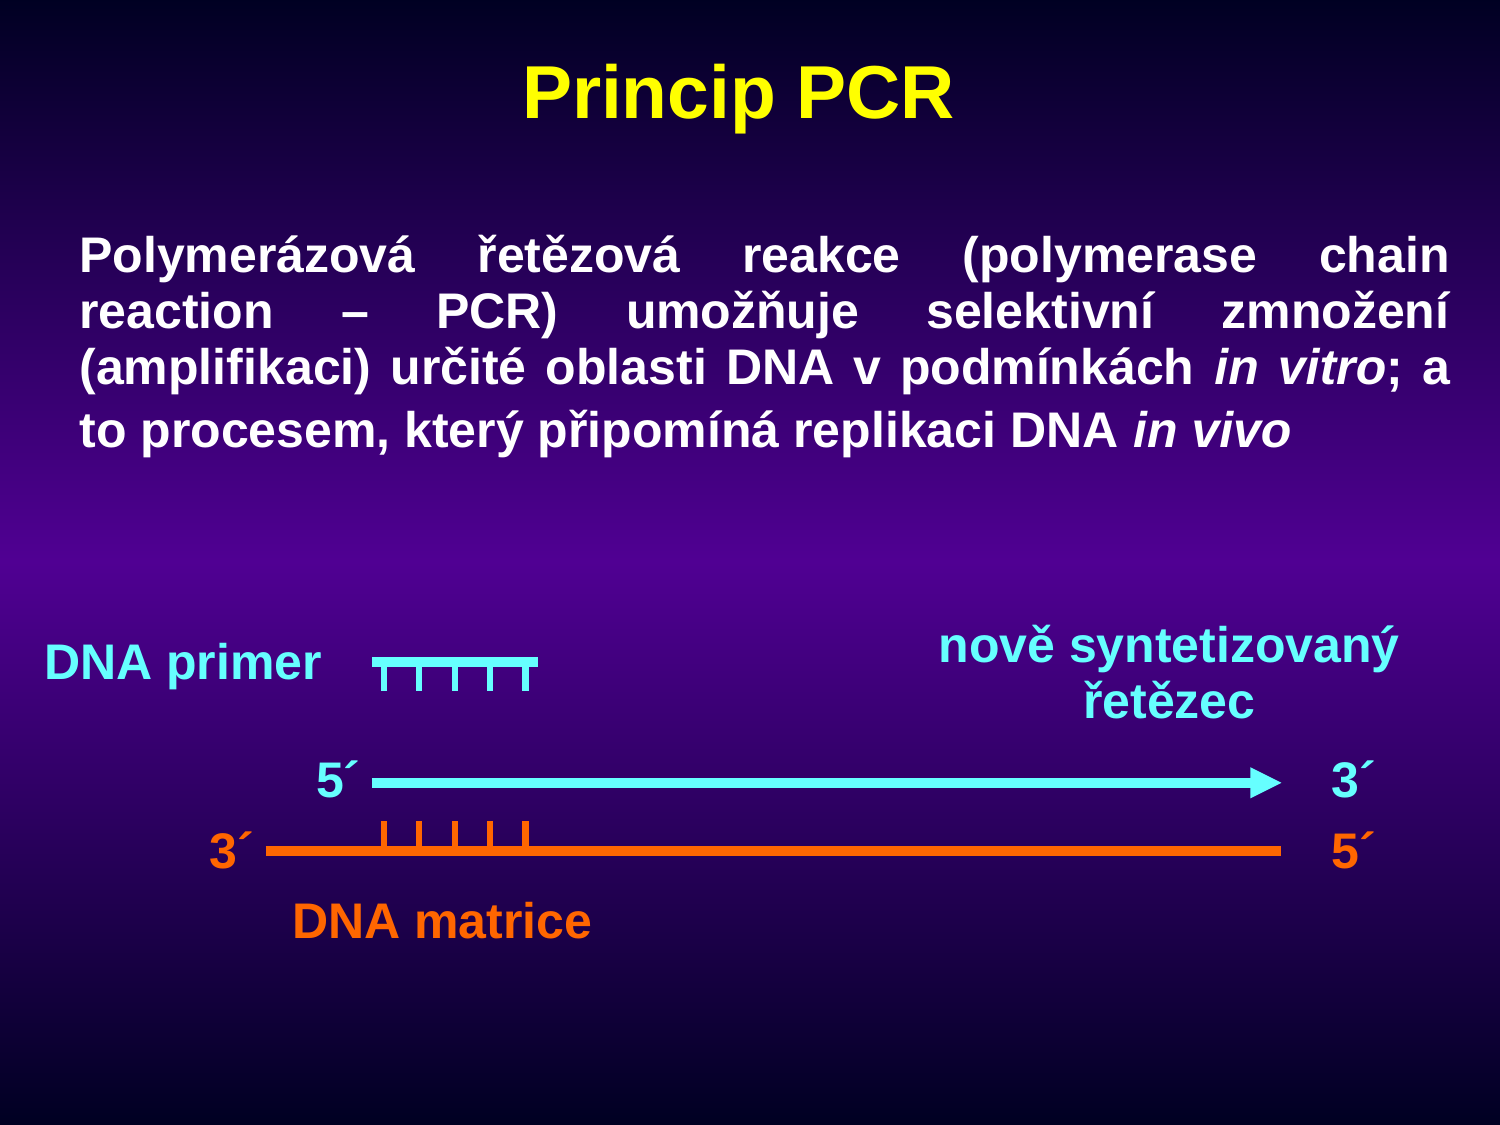

# Princip PCR
Polymerázová řetězová reakce (polymerase chain reaction – PCR) umožňuje selektivní zmnožení (amplifikaci) určité oblasti DNA v podmínkách in vitro; a to procesem, který připomíná replikaci DNA in vivo
nově syntetizovaný řetězec
DNA primer
5´
3´
3´
5´
DNA matrice